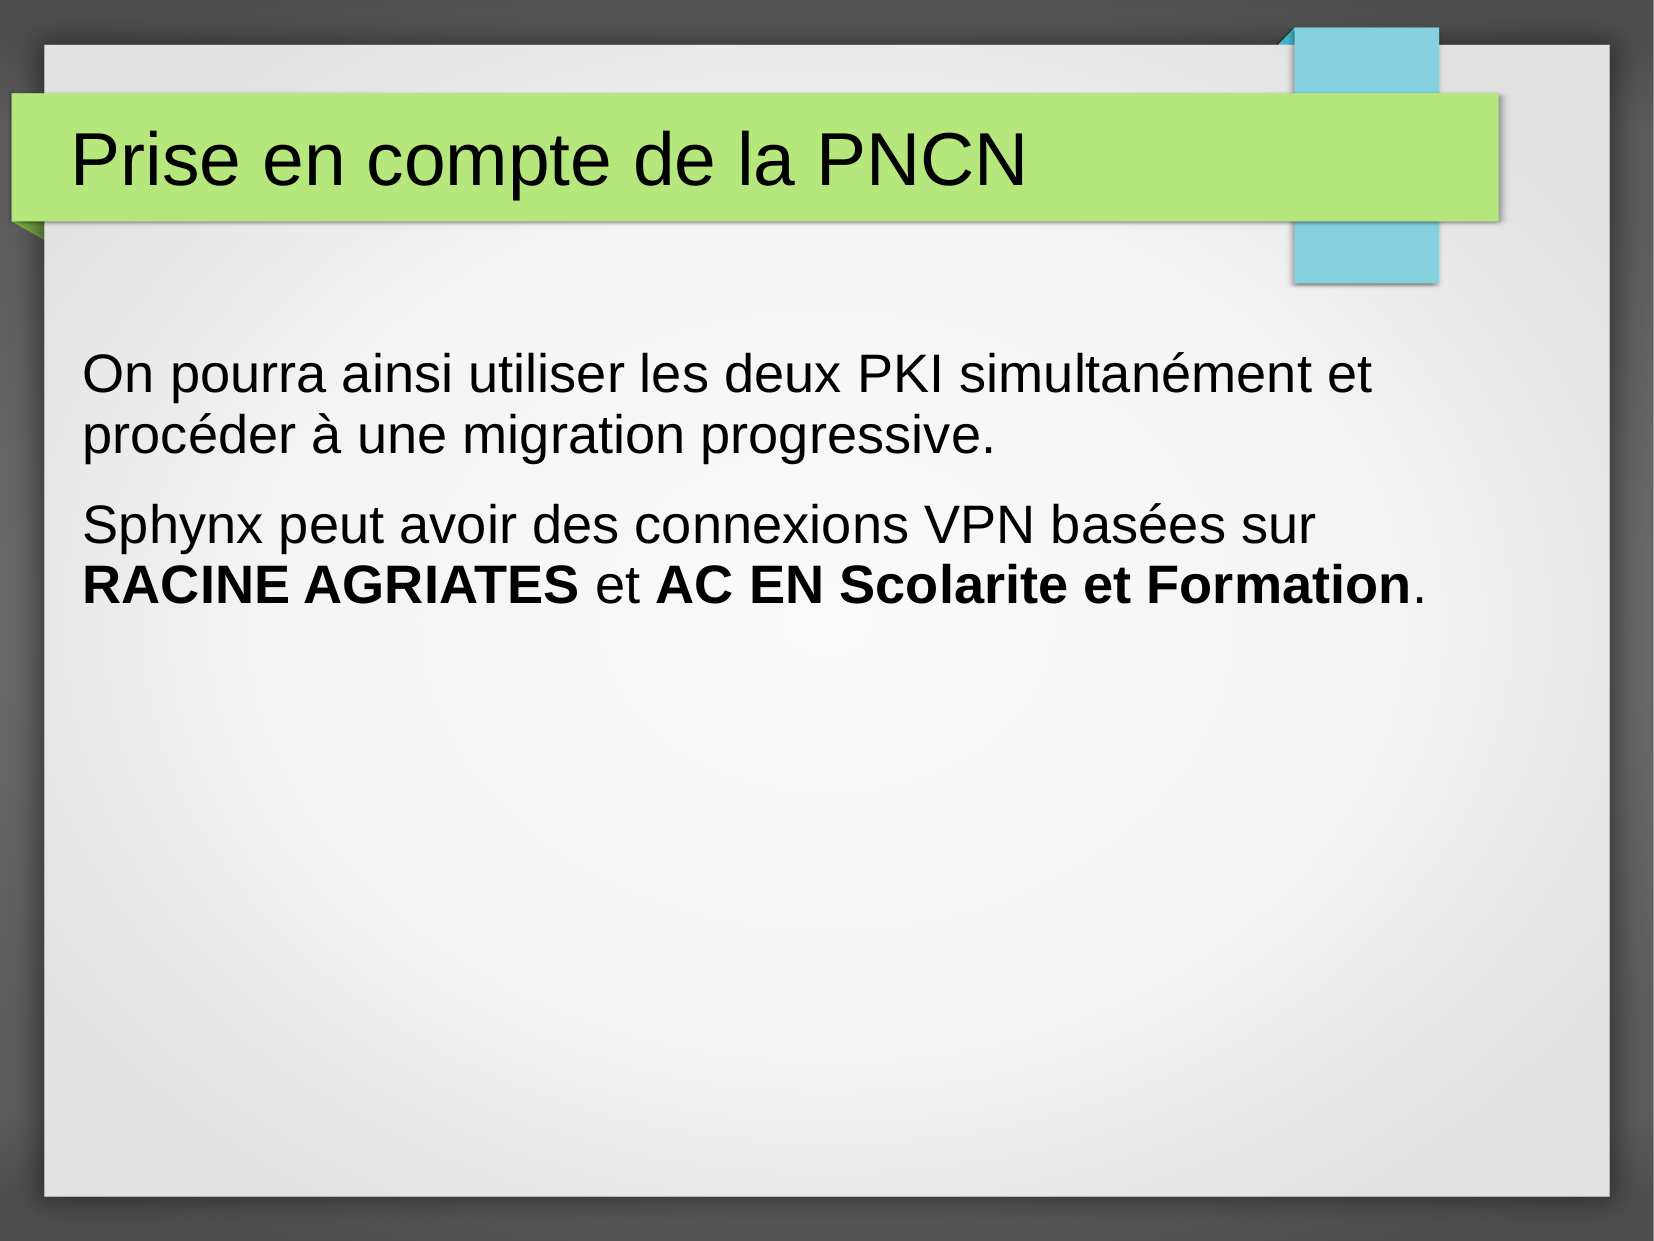

# Prise en compte de la PNCN
On pourra ainsi utiliser les deux PKI simultanément et procéder à une migration progressive.
Sphynx peut avoir des connexions VPN basées sur RACINE AGRIATES et AC EN Scolarite et Formation.